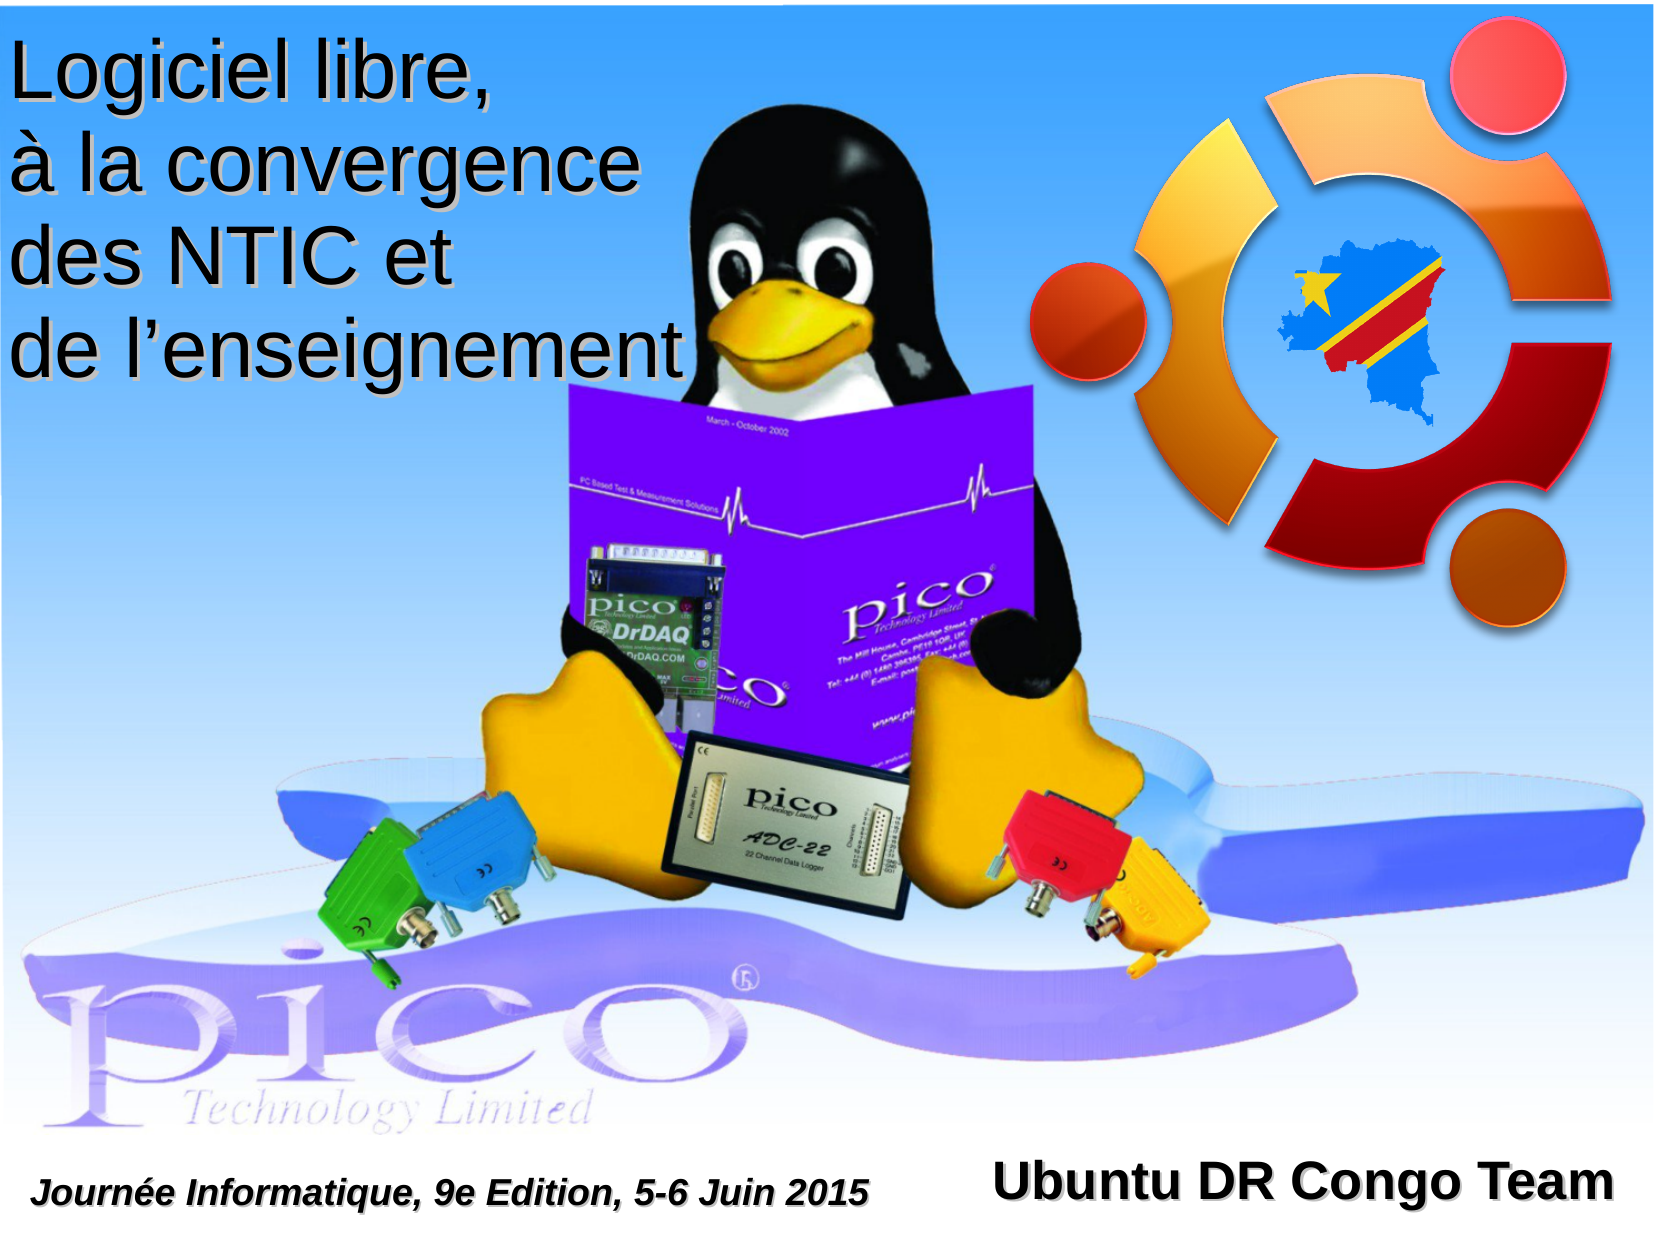

Logiciel libre,
à la convergence
des NTIC et
de l’enseignement
#
Ubuntu DR Congo Team
Ubuntu DR Congo Team
Journée Informatique, 9e Edition, 5-6 Juin 2015